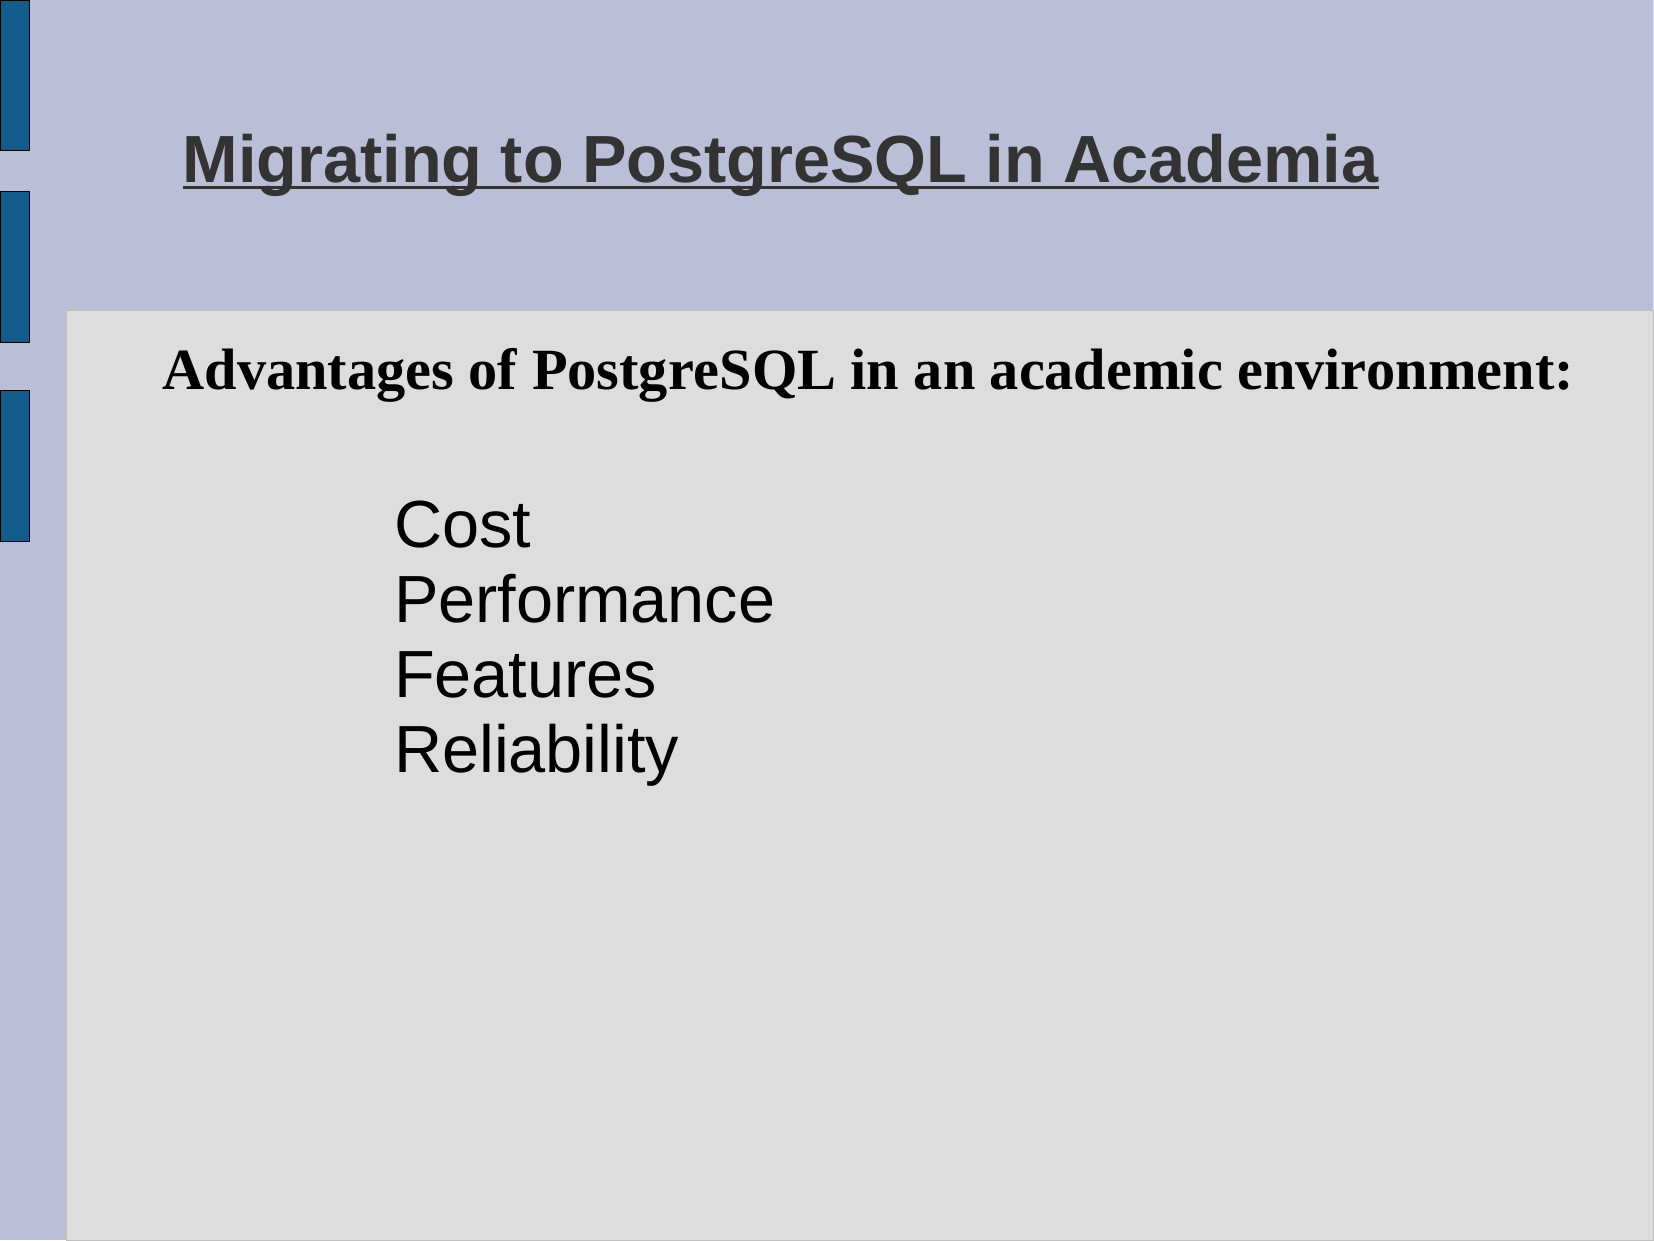

# Migrating to PostgreSQL in Academia
Advantages of PostgreSQL in an academic environment:
Cost
Performance
Features
Reliability